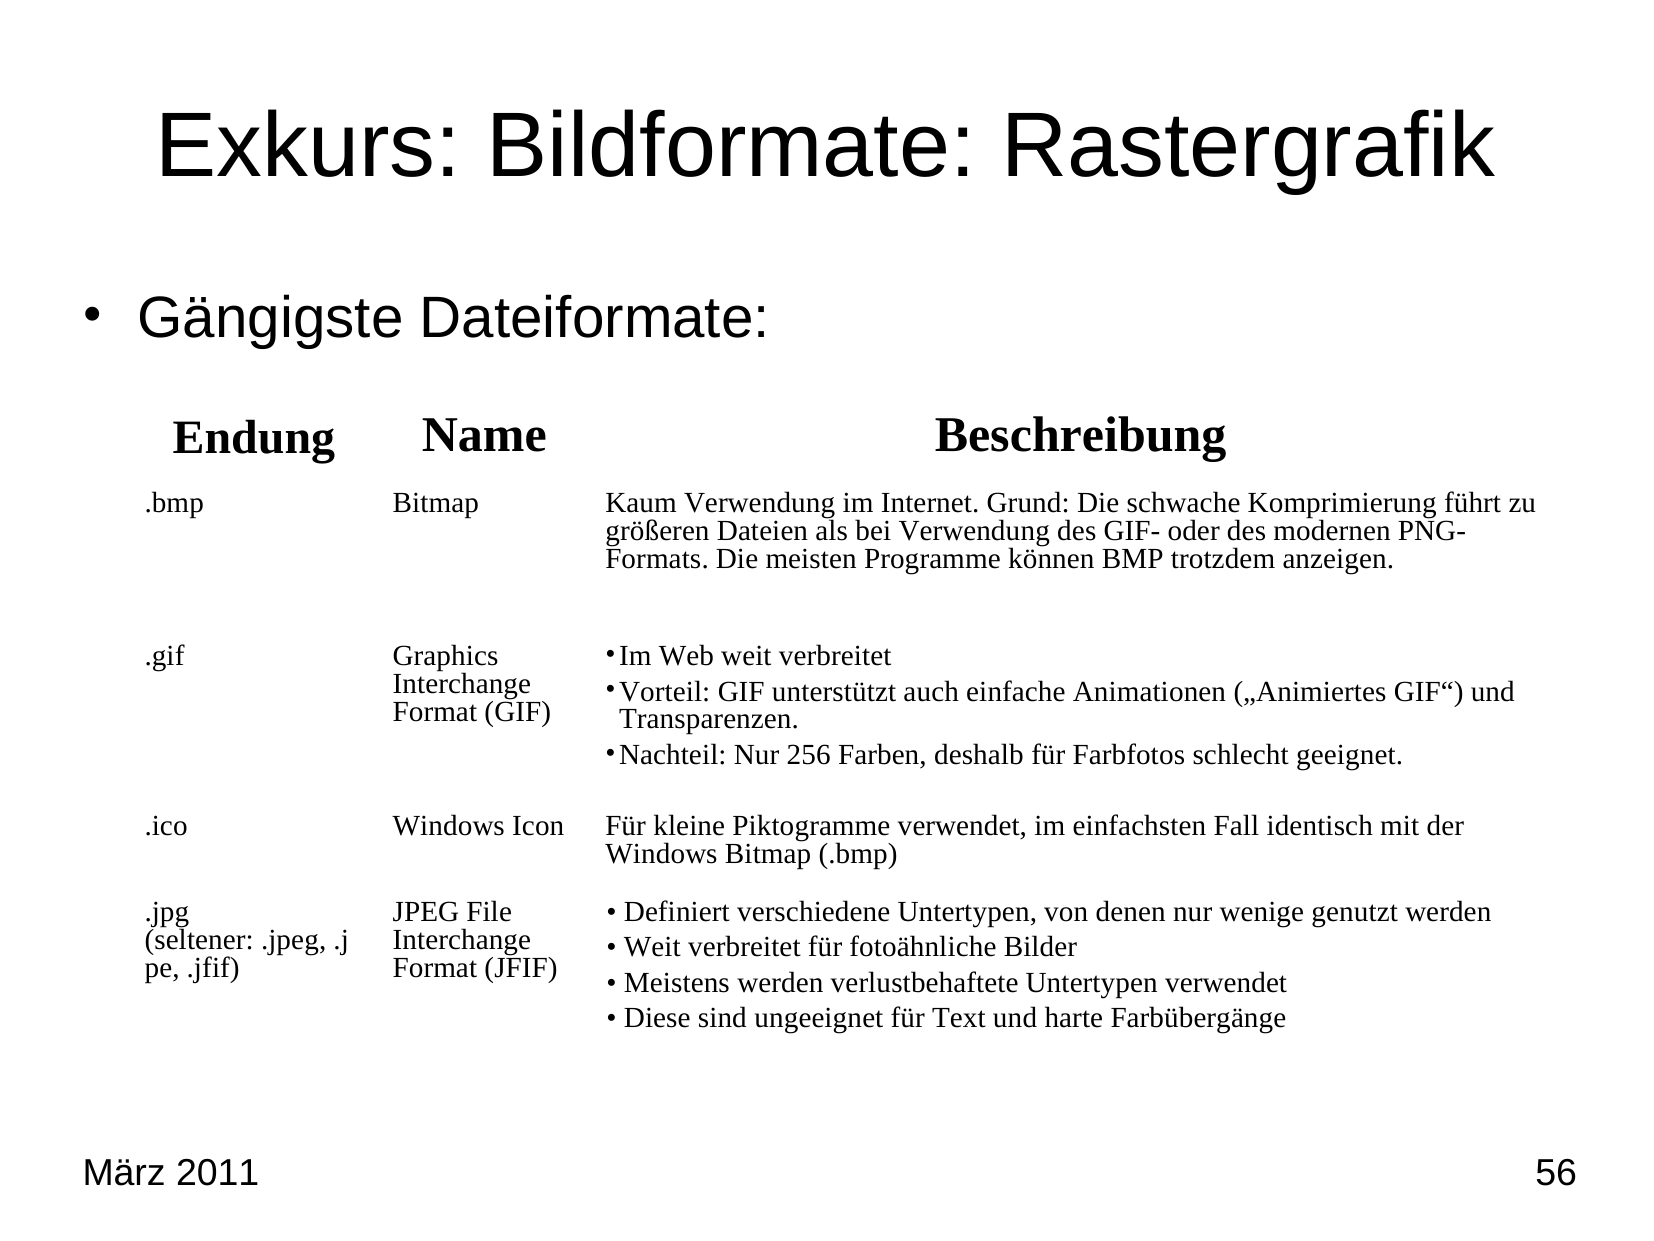

# Exkurs: Bildformate: Rastergrafik
Gängigste Dateiformate:
| Endung | Name | Beschreibung |
| --- | --- | --- |
| .bmp | Bitmap | Kaum Verwendung im Internet. Grund: Die schwache Komprimierung führt zu größeren Dateien als bei Verwendung des GIF- oder des modernen PNG-Formats. Die meisten Programme können BMP trotzdem anzeigen. |
| .gif | Graphics Interchange Format (GIF) | Im Web weit verbreitet Vorteil: GIF unterstützt auch einfache Animationen („Animiertes GIF“) und Transparenzen. Nachteil: Nur 256 Farben, deshalb für Farbfotos schlecht geeignet. |
| .ico | Windows Icon | Für kleine Piktogramme verwendet, im einfachsten Fall identisch mit der Windows Bitmap (.bmp) |
| .jpg (seltener: .jpeg, .jpe, .jfif) | JPEG File Interchange Format (JFIF) | • Definiert verschiedene Untertypen, von denen nur wenige genutzt werden • Weit verbreitet für fotoähnliche Bilder • Meistens werden verlustbehaftete Untertypen verwendet • Diese sind ungeeignet für Text und harte Farbübergänge |
März 2011
56